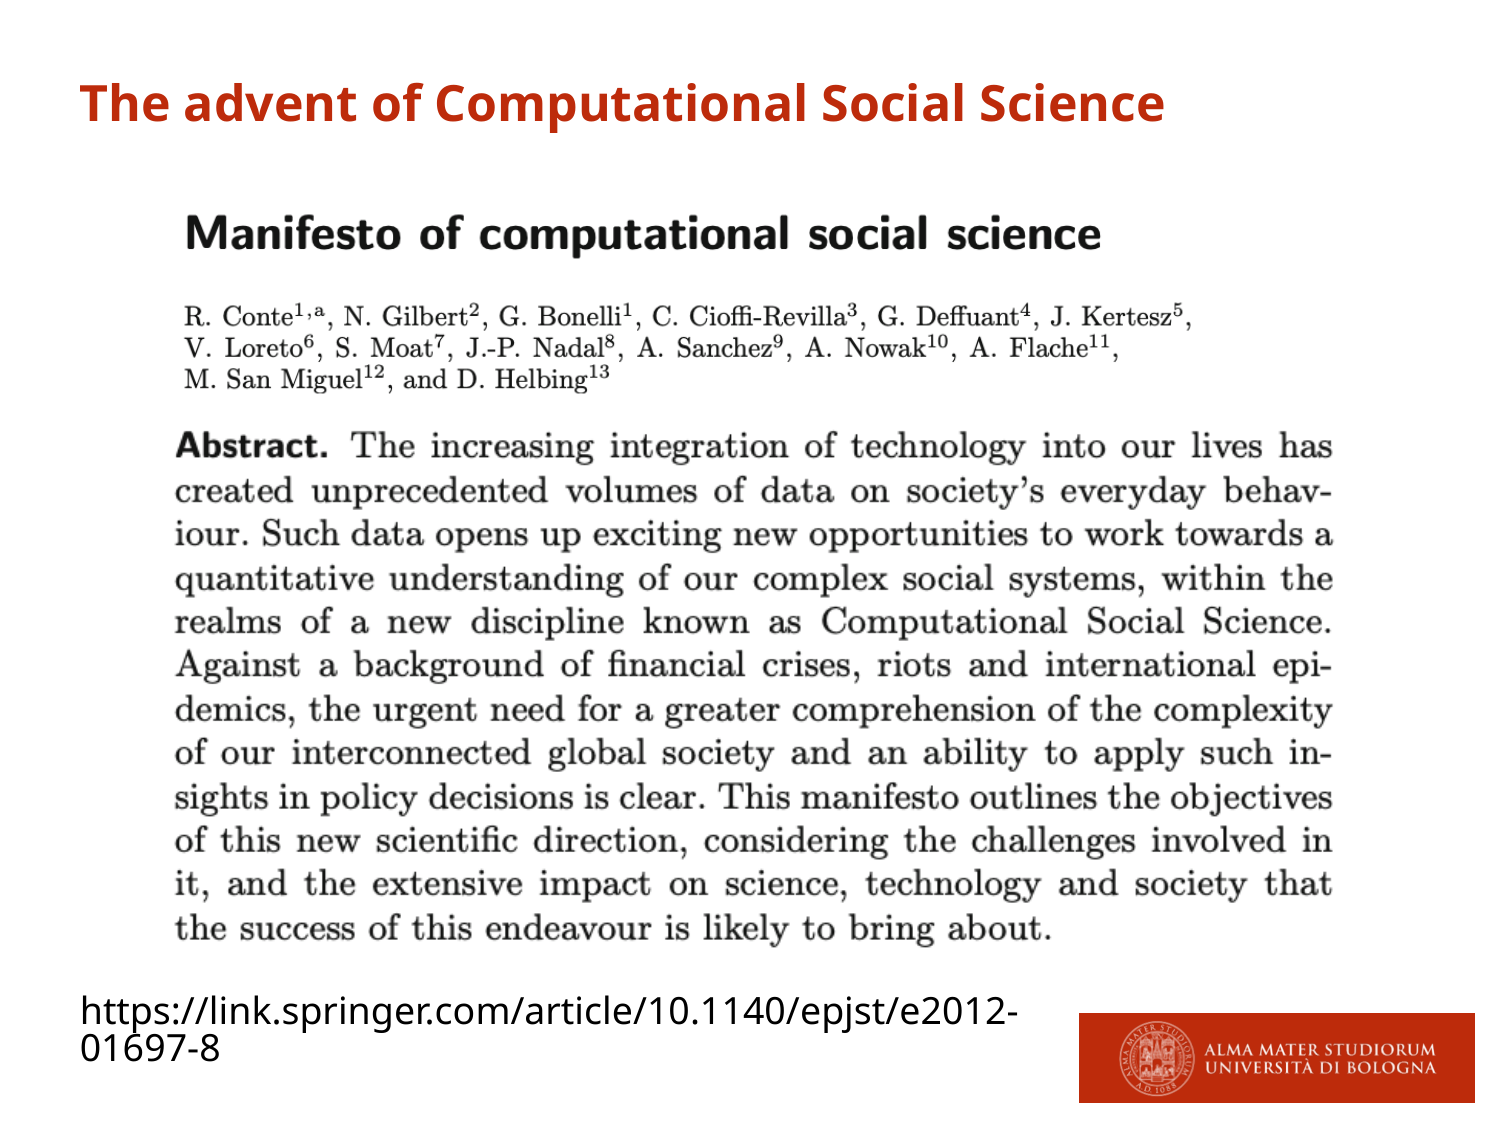

# The advent of Computational Social Science
https://link.springer.com/article/10.1140/epjst/e2012-01697-8